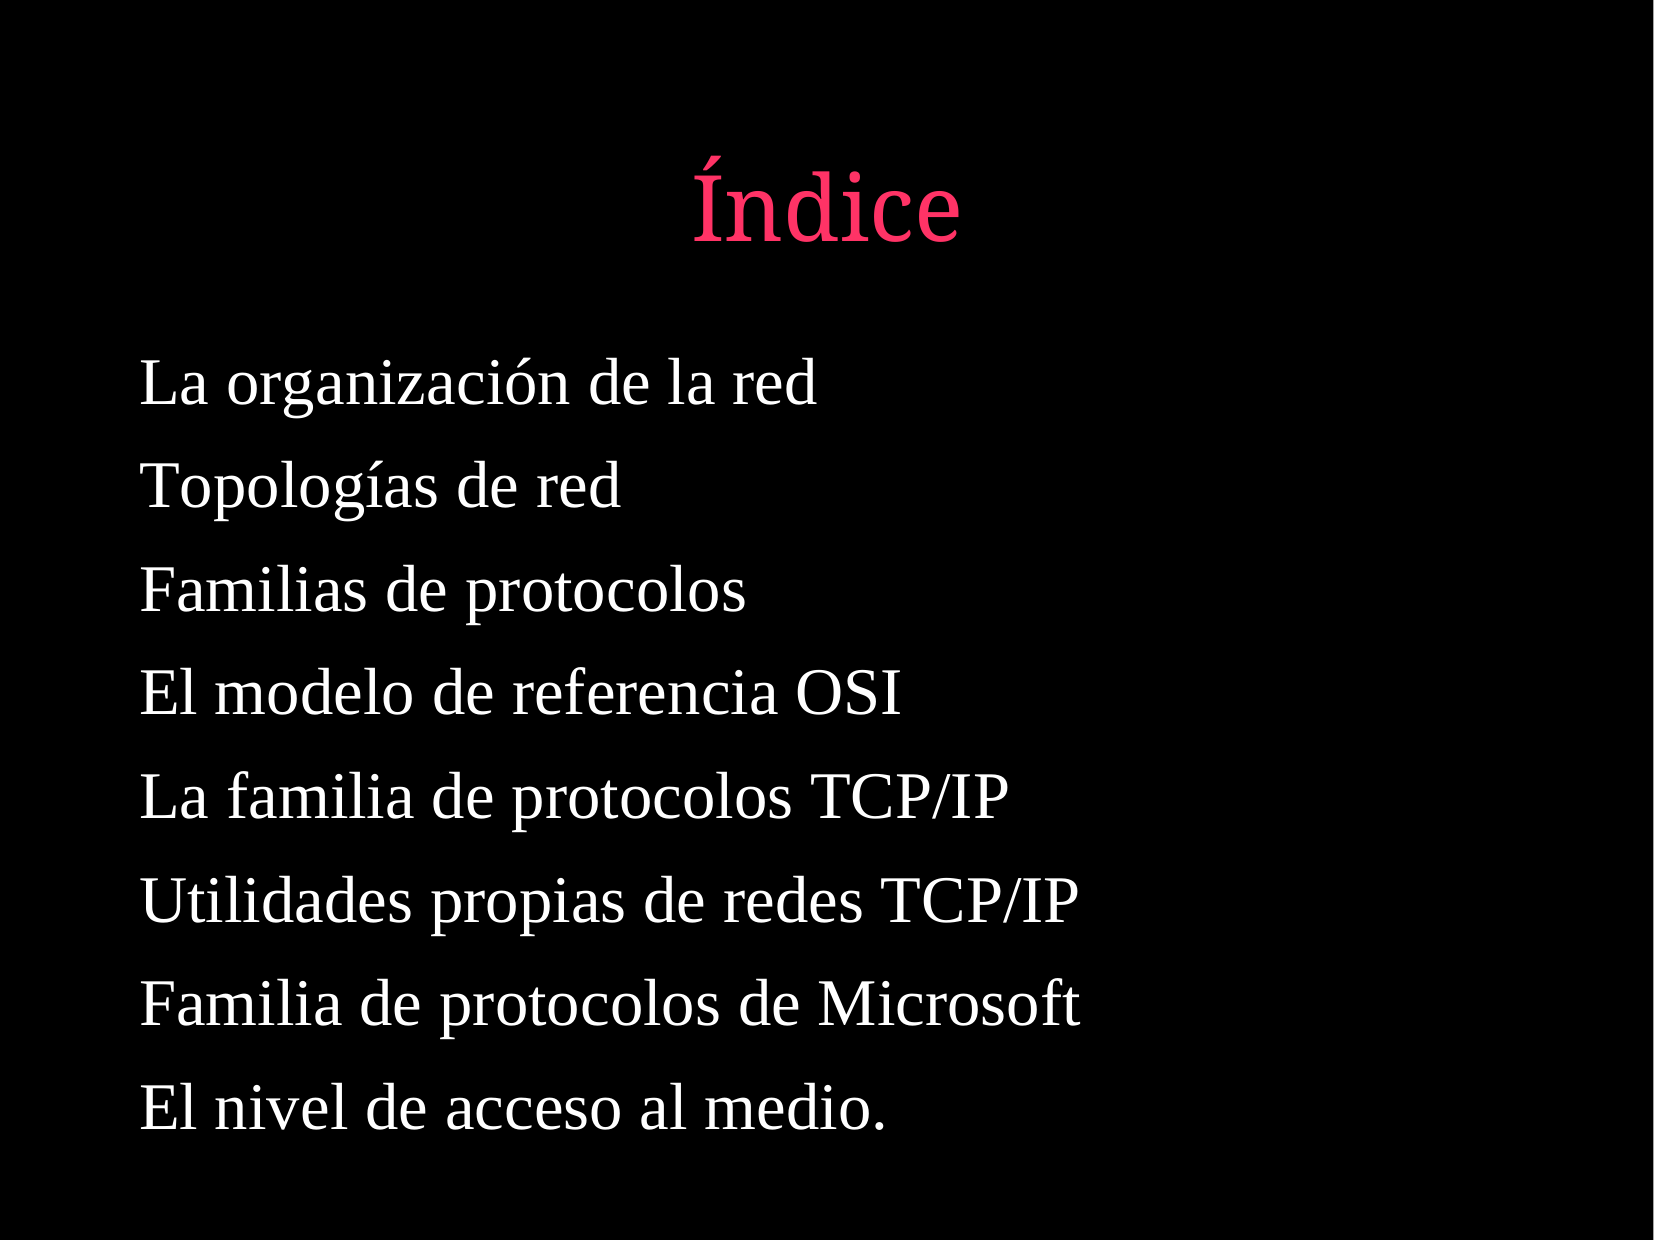

# Índice
La organización de la red
Topologías de red
Familias de protocolos
El modelo de referencia OSI
La familia de protocolos TCP/IP
Utilidades propias de redes TCP/IP
Familia de protocolos de Microsoft
El nivel de acceso al medio.